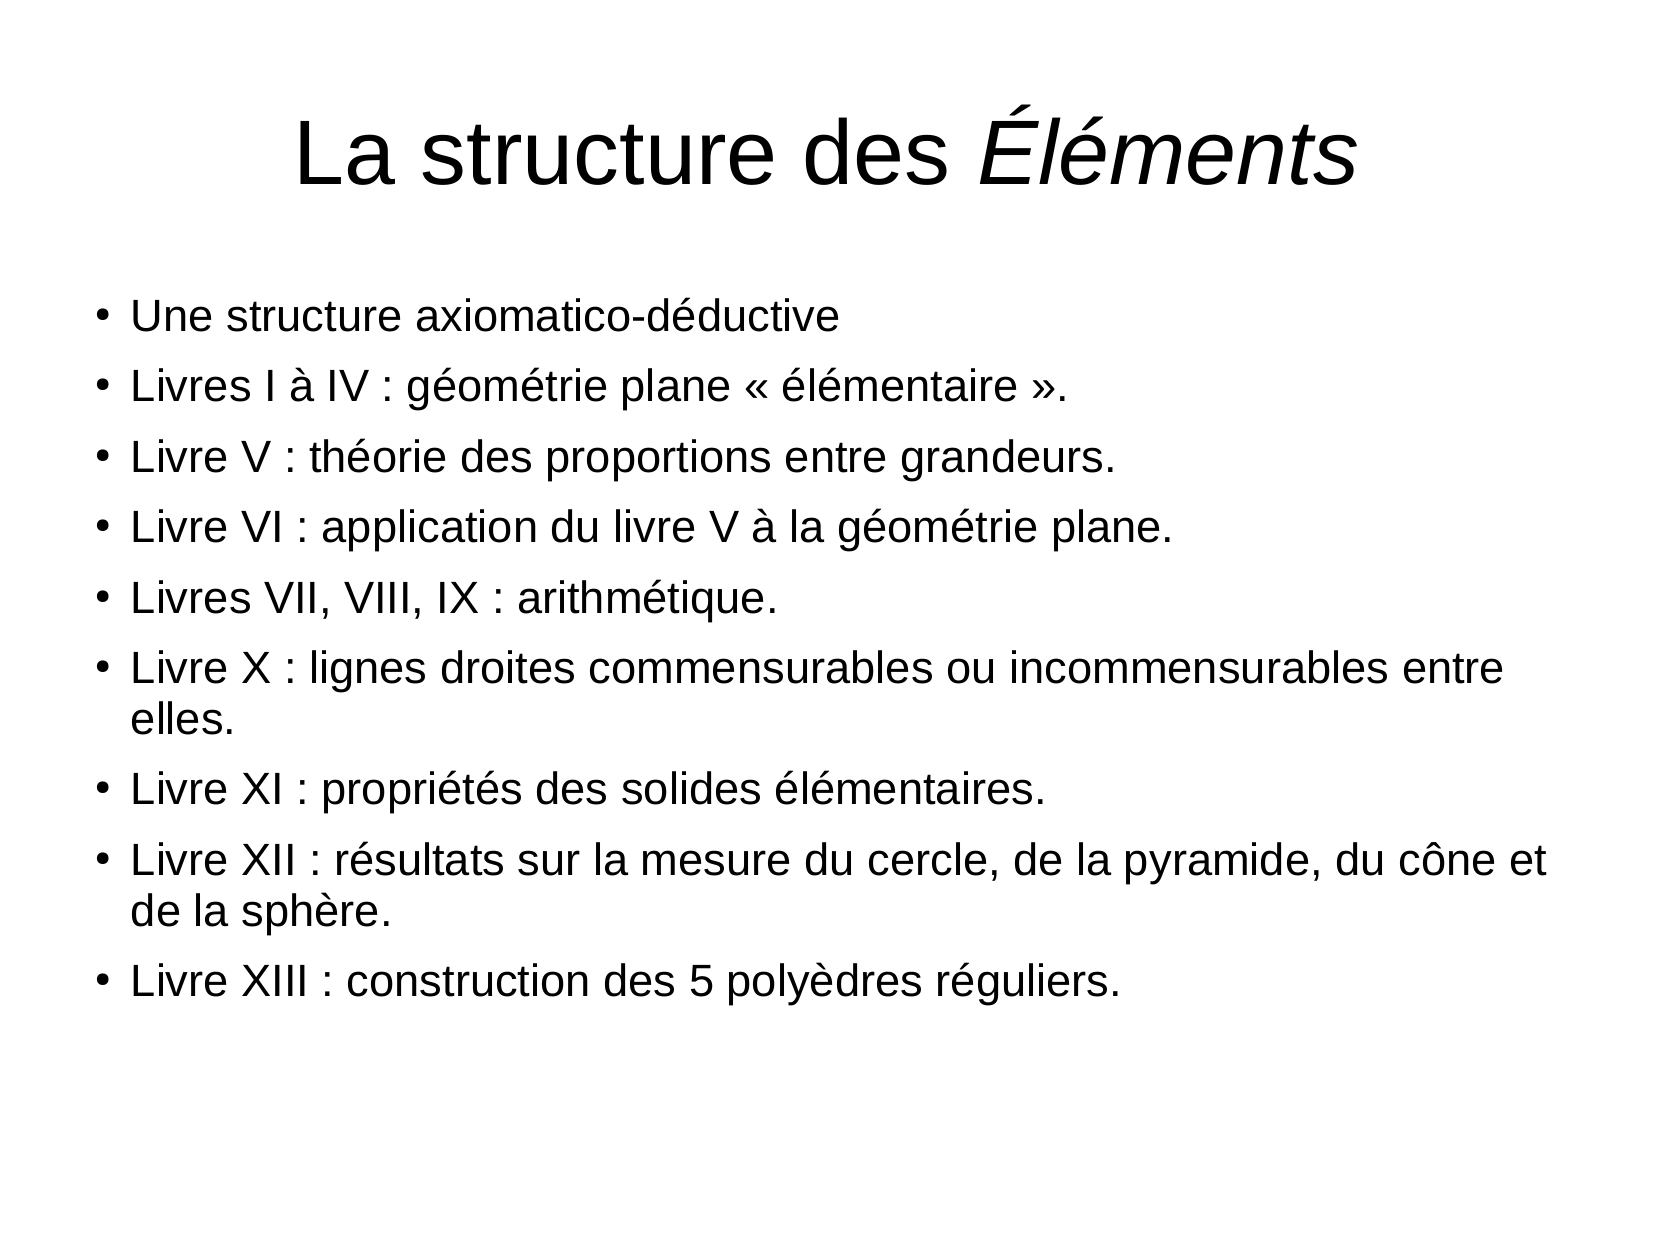

# La structure des Éléments
Une structure axiomatico-déductive
Livres I à IV : géométrie plane « élémentaire ».
Livre V : théorie des proportions entre grandeurs.
Livre VI : application du livre V à la géométrie plane.
Livres VII, VIII, IX : arithmétique.
Livre X : lignes droites commensurables ou incommensurables entre elles.
Livre XI : propriétés des solides élémentaires.
Livre XII : résultats sur la mesure du cercle, de la pyramide, du cône et de la sphère.
Livre XIII : construction des 5 polyèdres réguliers.